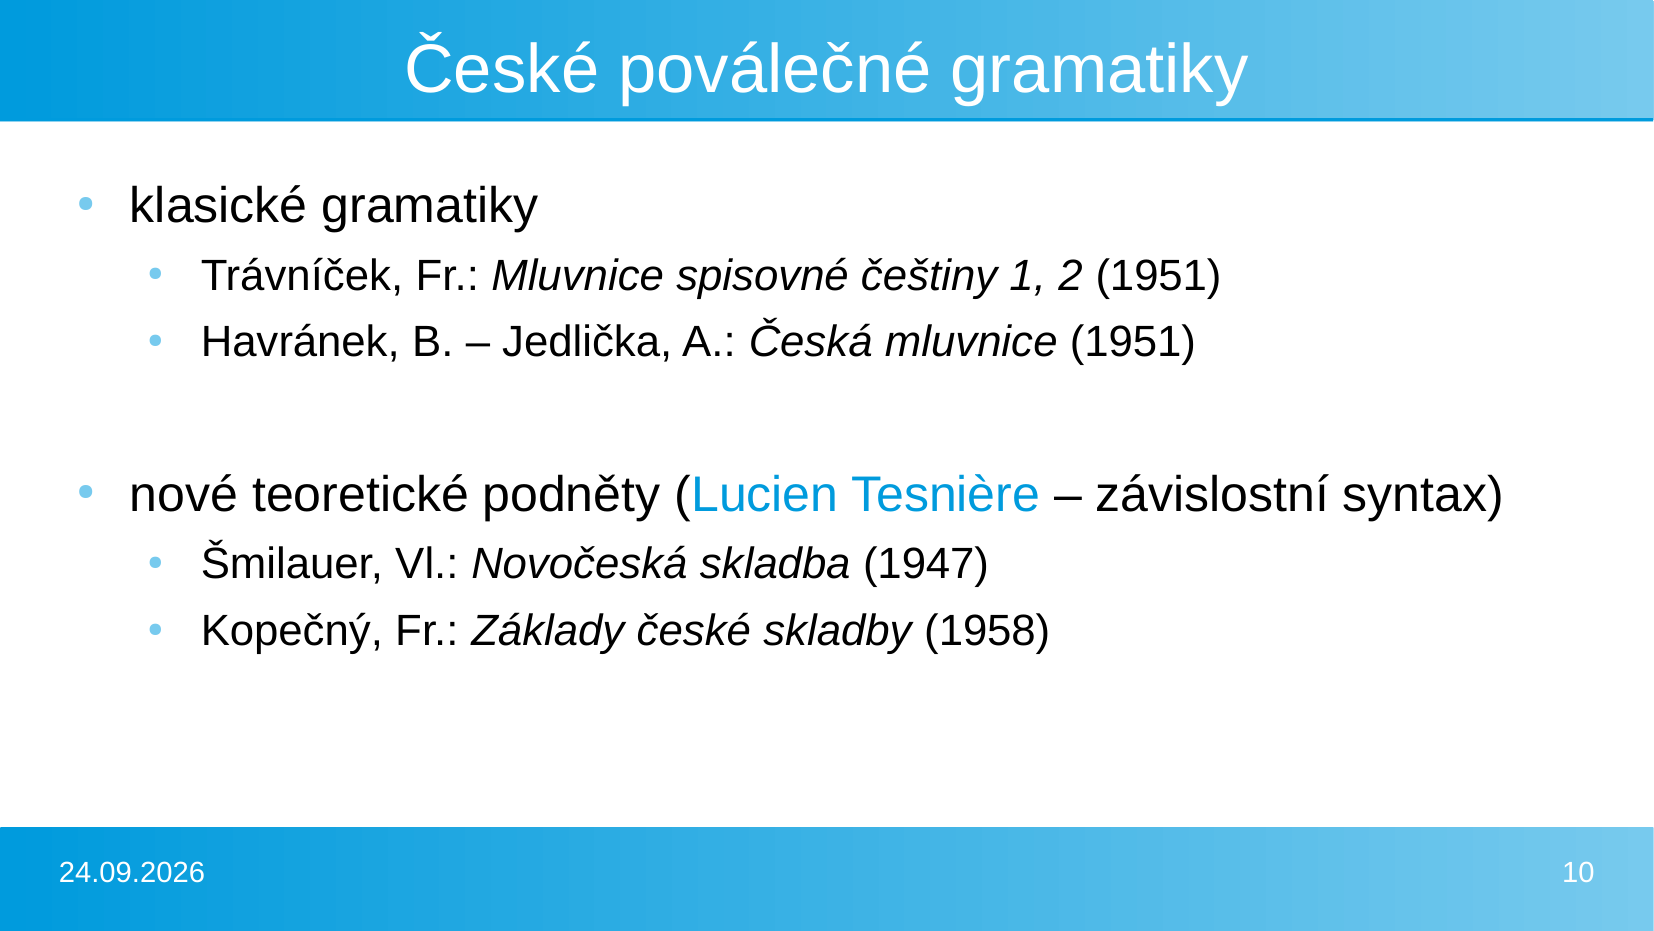

# České poválečné gramatiky
klasické gramatiky
Trávníček, Fr.: Mluvnice spisovné češtiny 1, 2 (1951)
Havránek, B. – Jedlička, A.: Česká mluvnice (1951)
nové teoretické podněty (Lucien Tesnière – závislostní syntax)
Šmilauer, Vl.: Novočeská skladba (1947)
Kopečný, Fr.: Základy české skladby (1958)
10